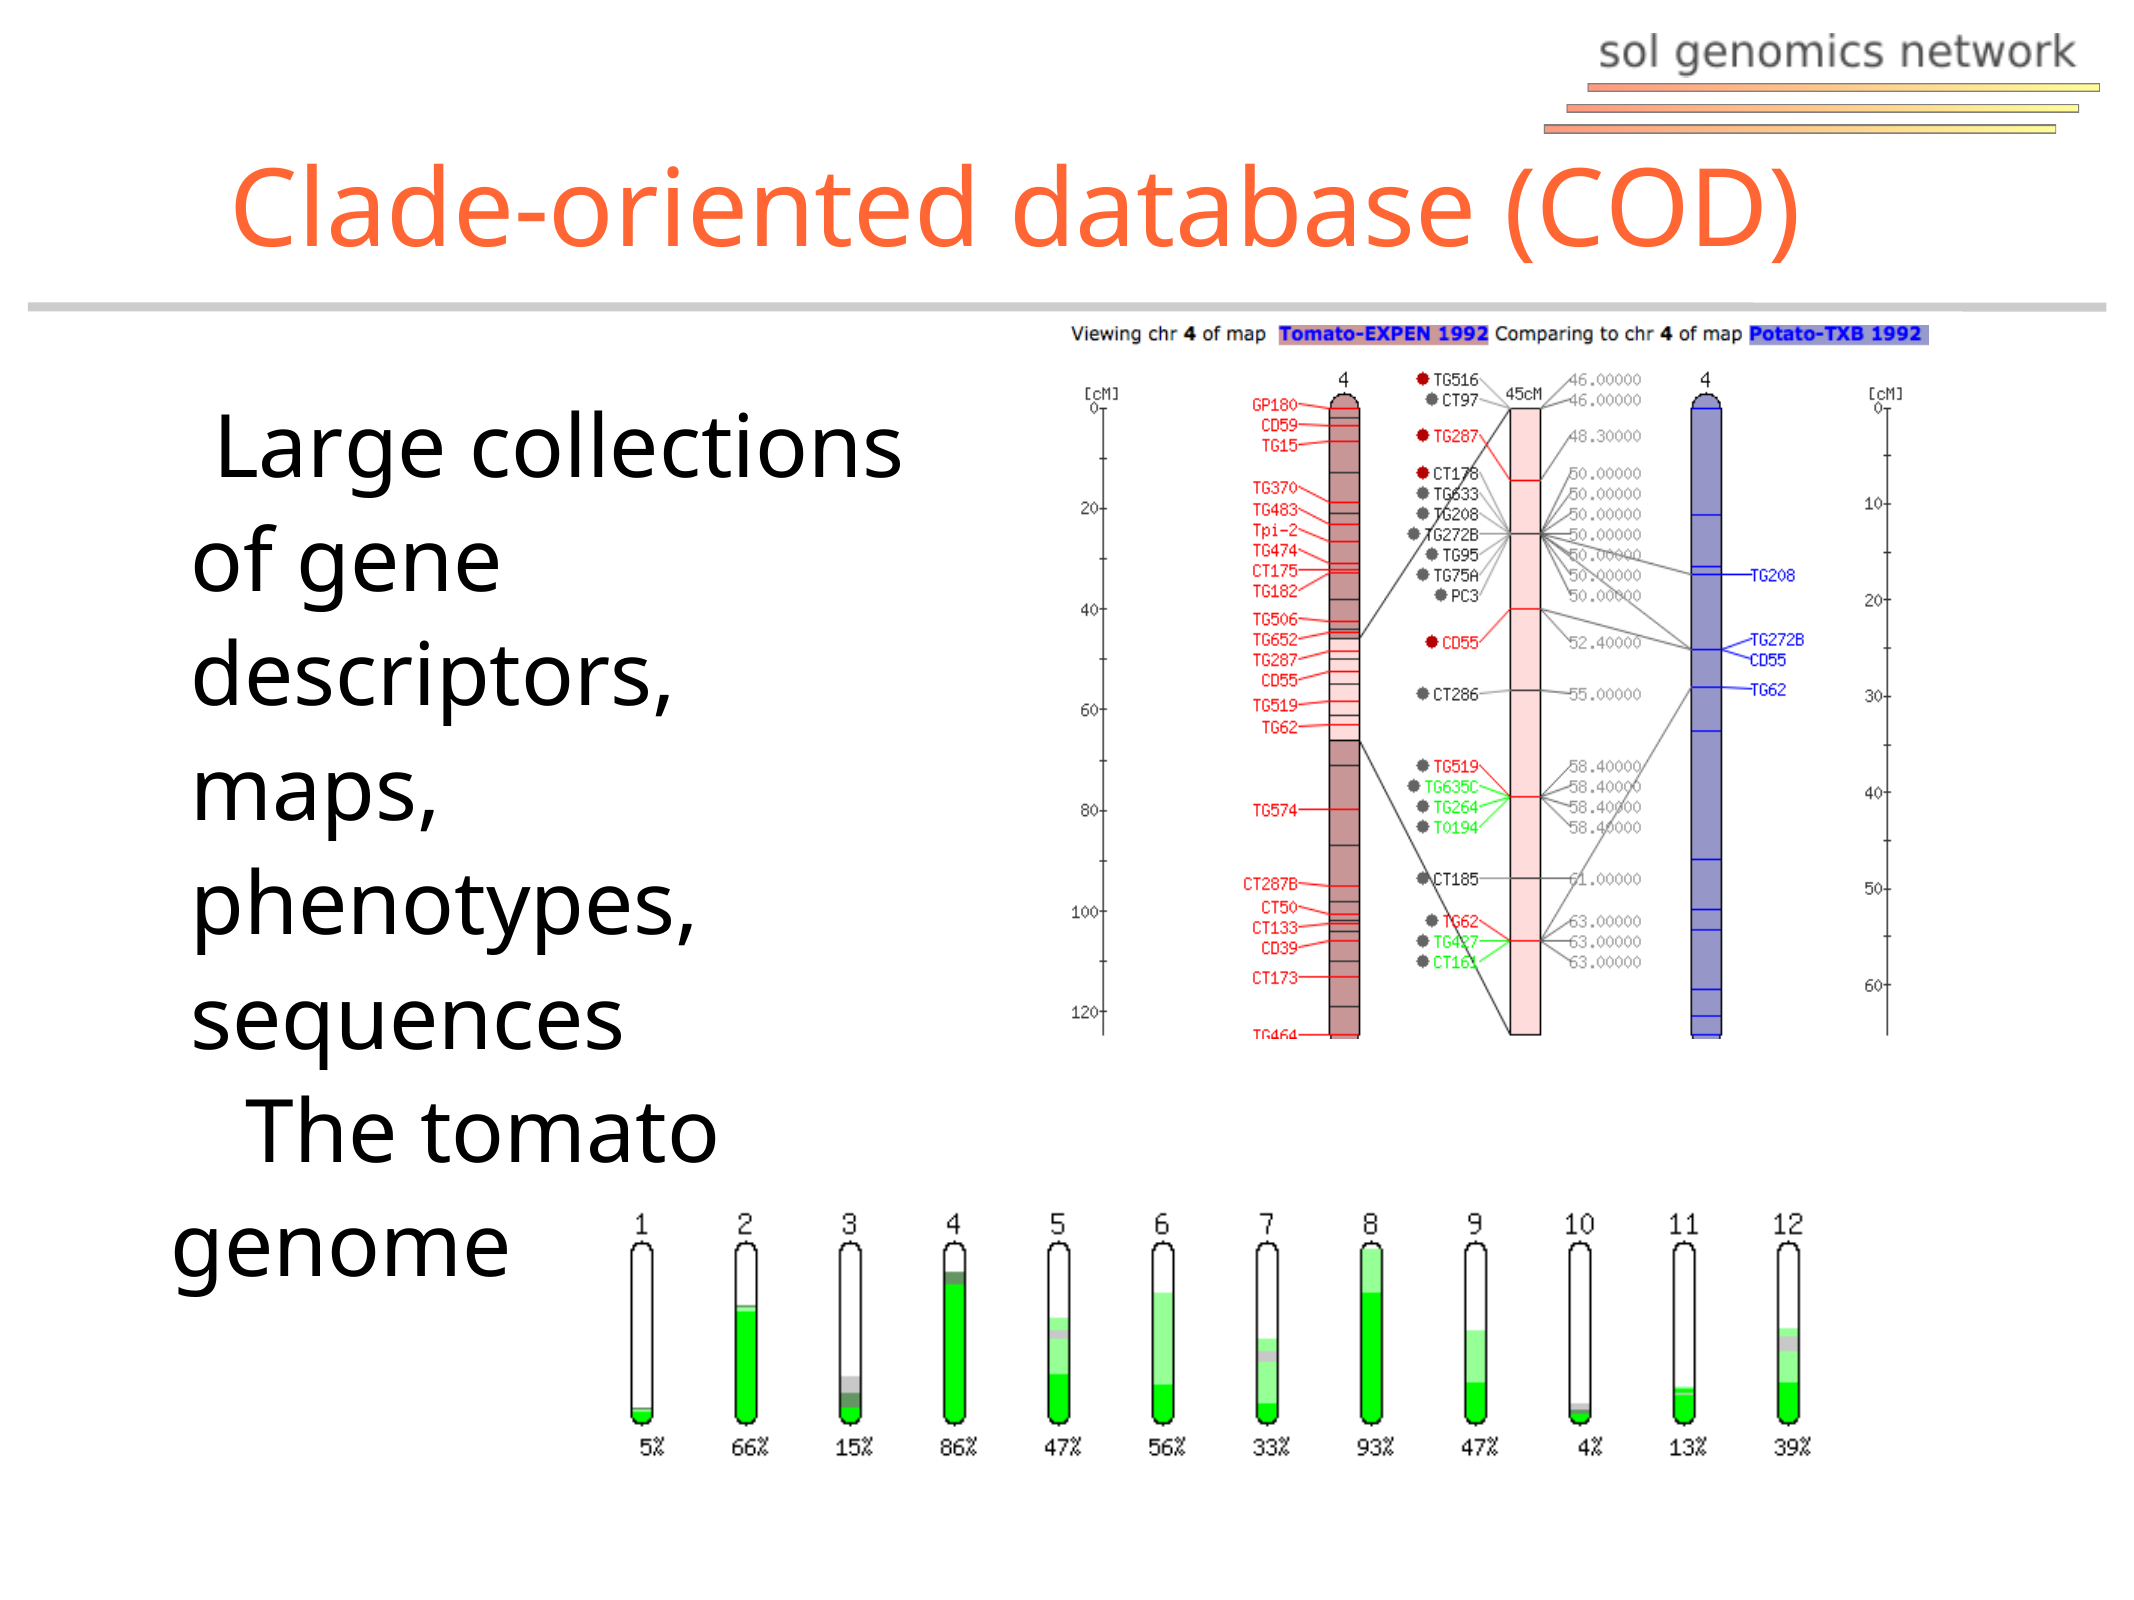

Clade-oriented database (COD)
 Large collections of gene descriptors, 		maps,	phenotypes, sequences
 	The tomato genome